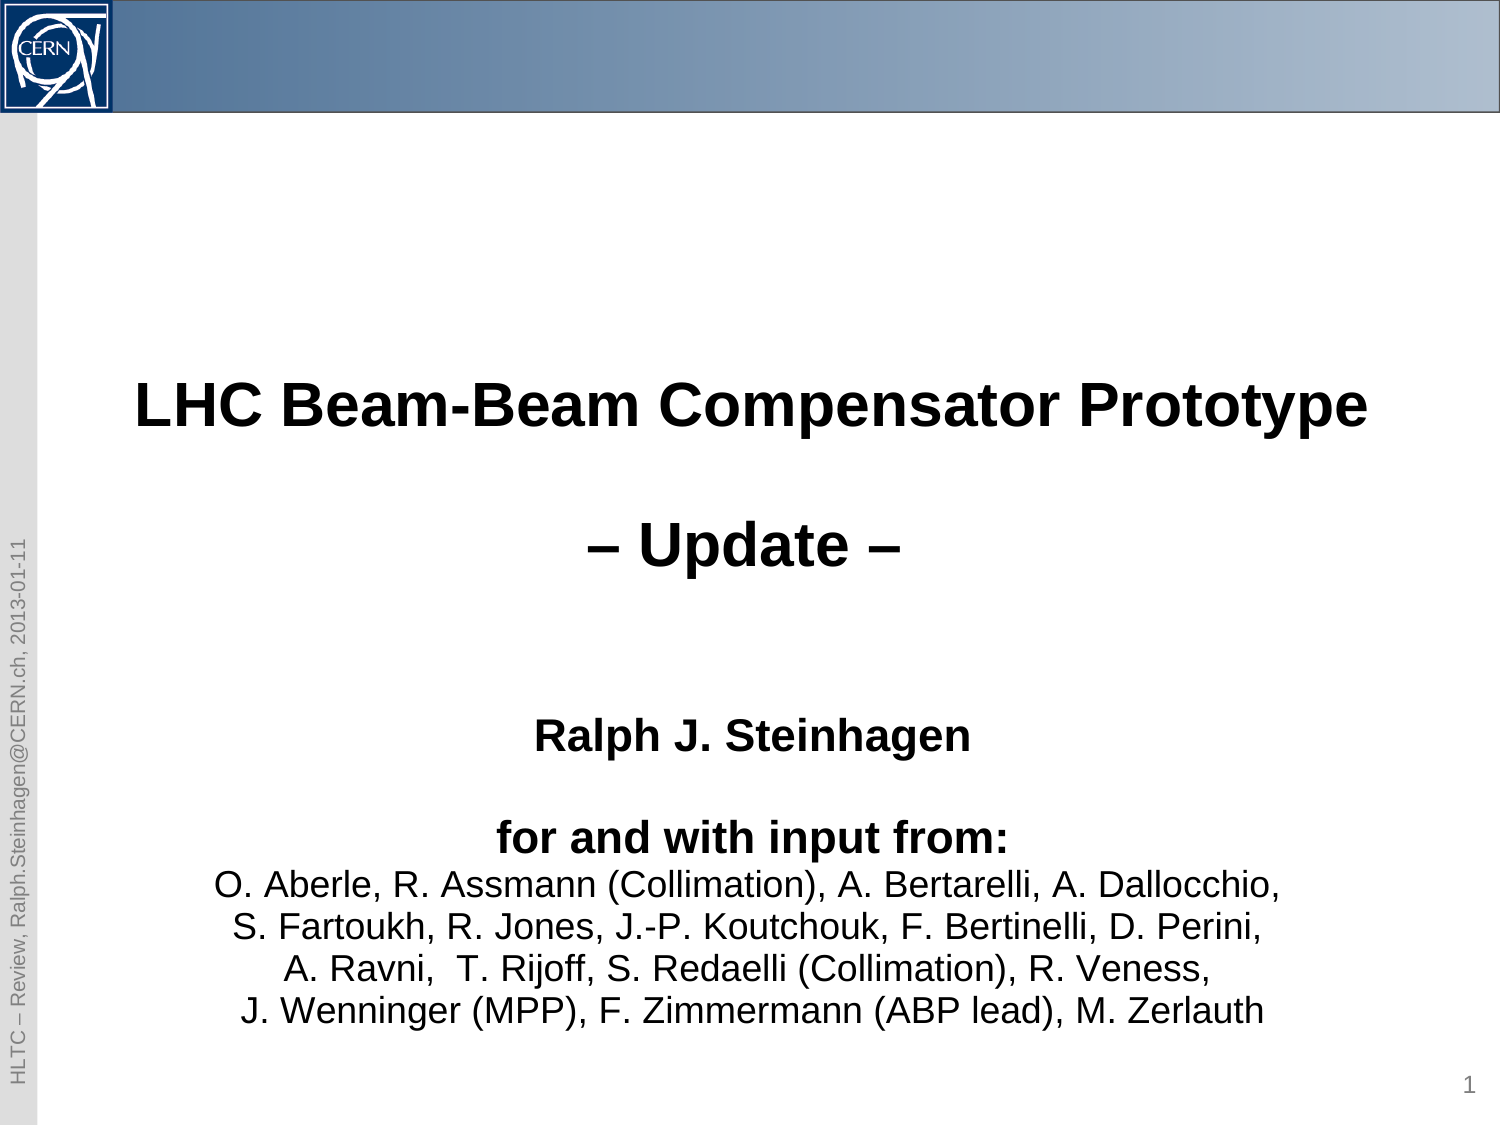

# LHC Beam-Beam Compensator Prototype – Update – Ralph J. Steinhagen for and with input from: O. Aberle, R. Assmann (Collimation), A. Bertarelli, A. Dallocchio, S. Fartoukh, R. Jones, J.-P. Koutchouk, F. Bertinelli, D. Perini, A. Ravni, T. Rijoff, S. Redaelli (Collimation), R. Veness, J. Wenninger (MPP), F. Zimmermann (ABP lead), M. Zerlauth